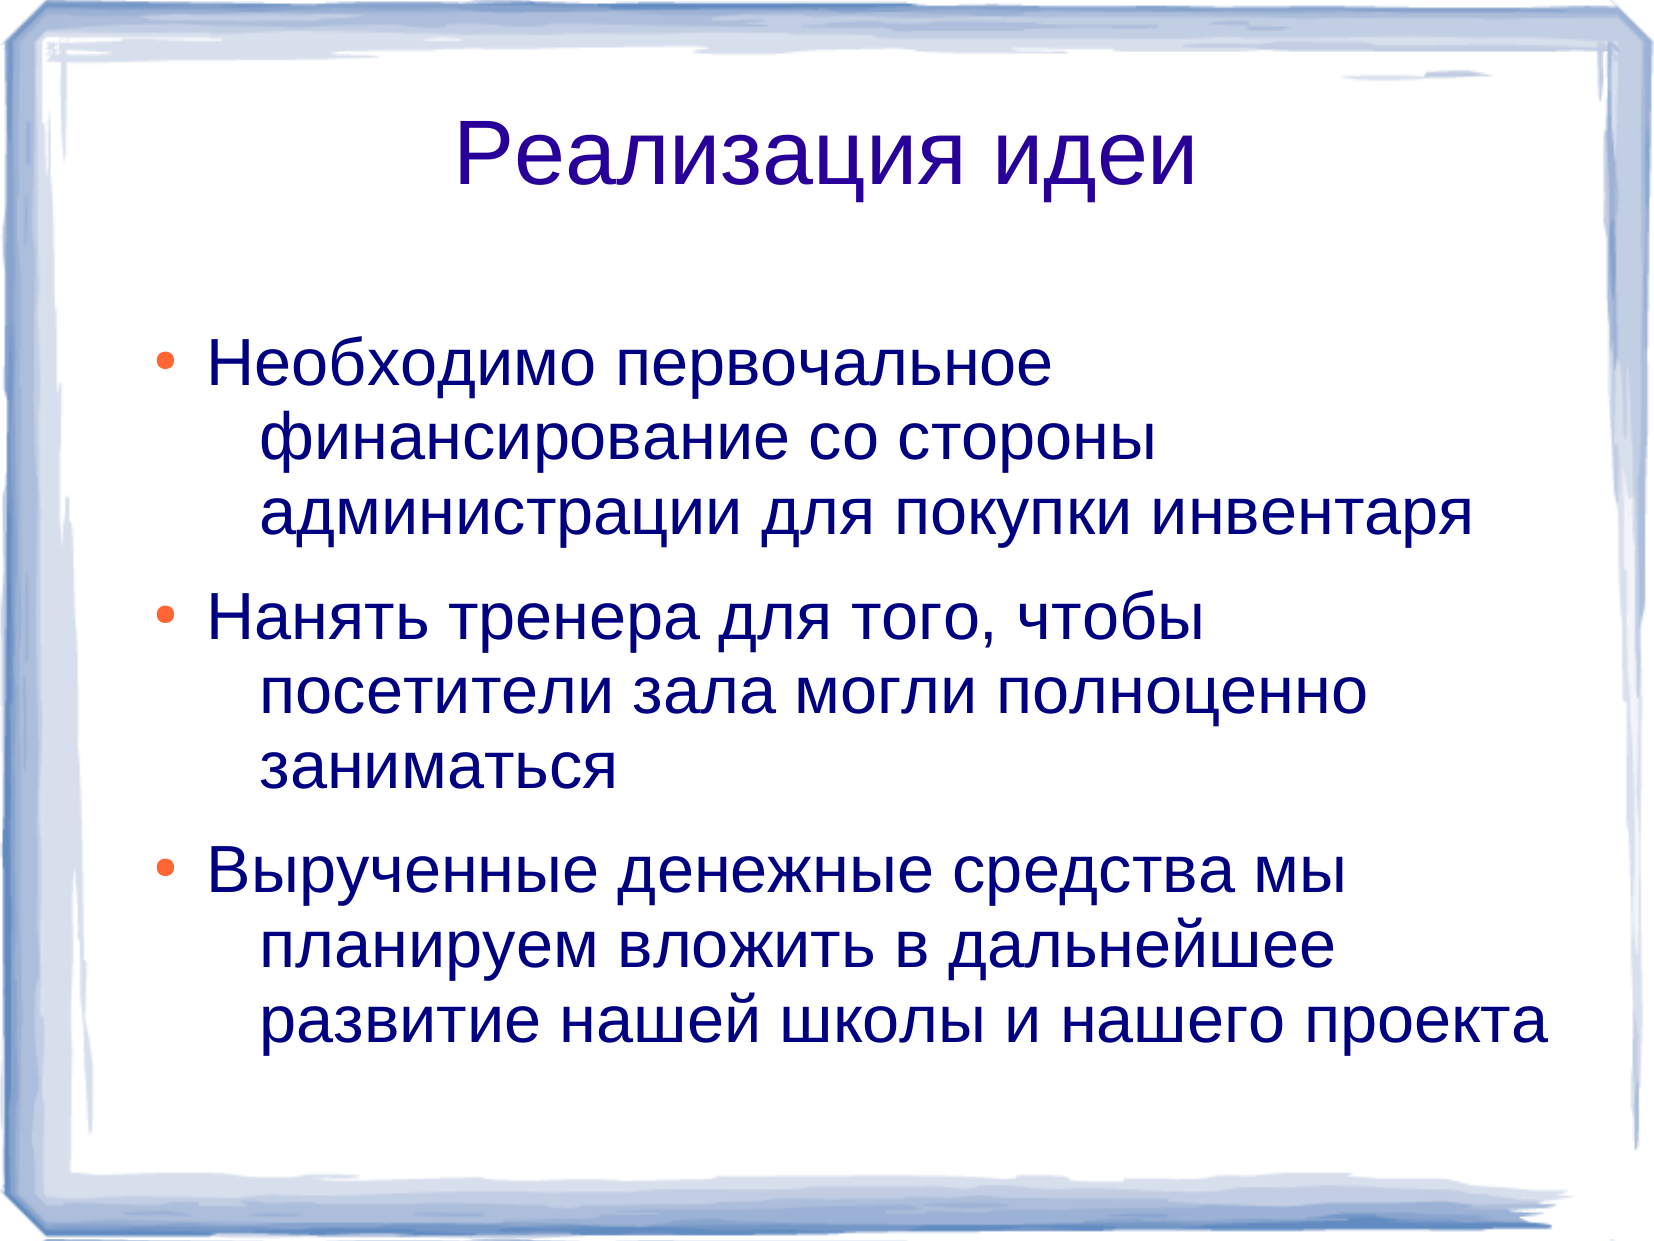

# Реализация идеи
Необходимо первочальное финансирование со стороны администрации для покупки инвентаря
Нанять тренера для того, чтобы посетители зала могли полноценно заниматься
Вырученные денежные средства мы планируем вложить в дальнейшее развитие нашей школы и нашего проекта